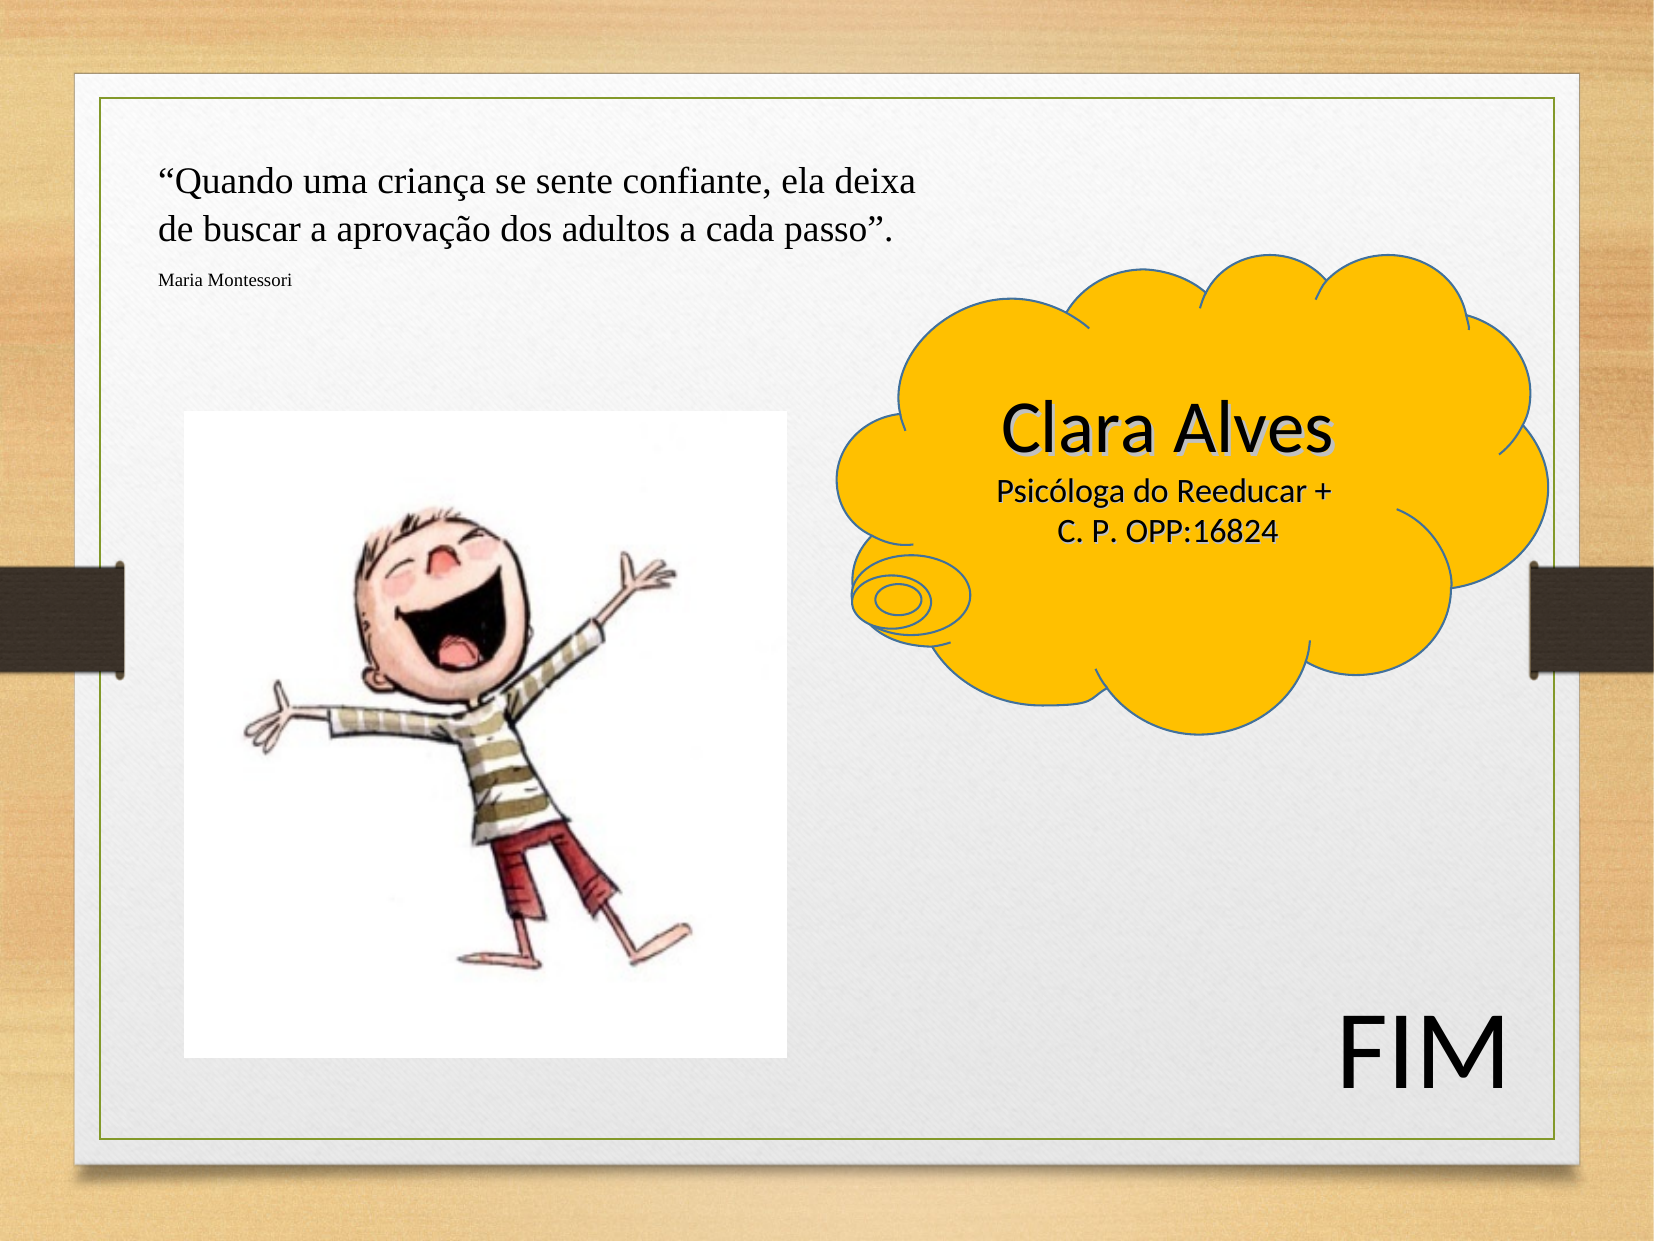

“Quando uma criança se sente confiante, ela deixa de buscar a aprovação dos adultos a cada passo”.
Maria Montessori
Clara Alves
Psicóloga do Reeducar +
C. P. OPP:16824
FIM